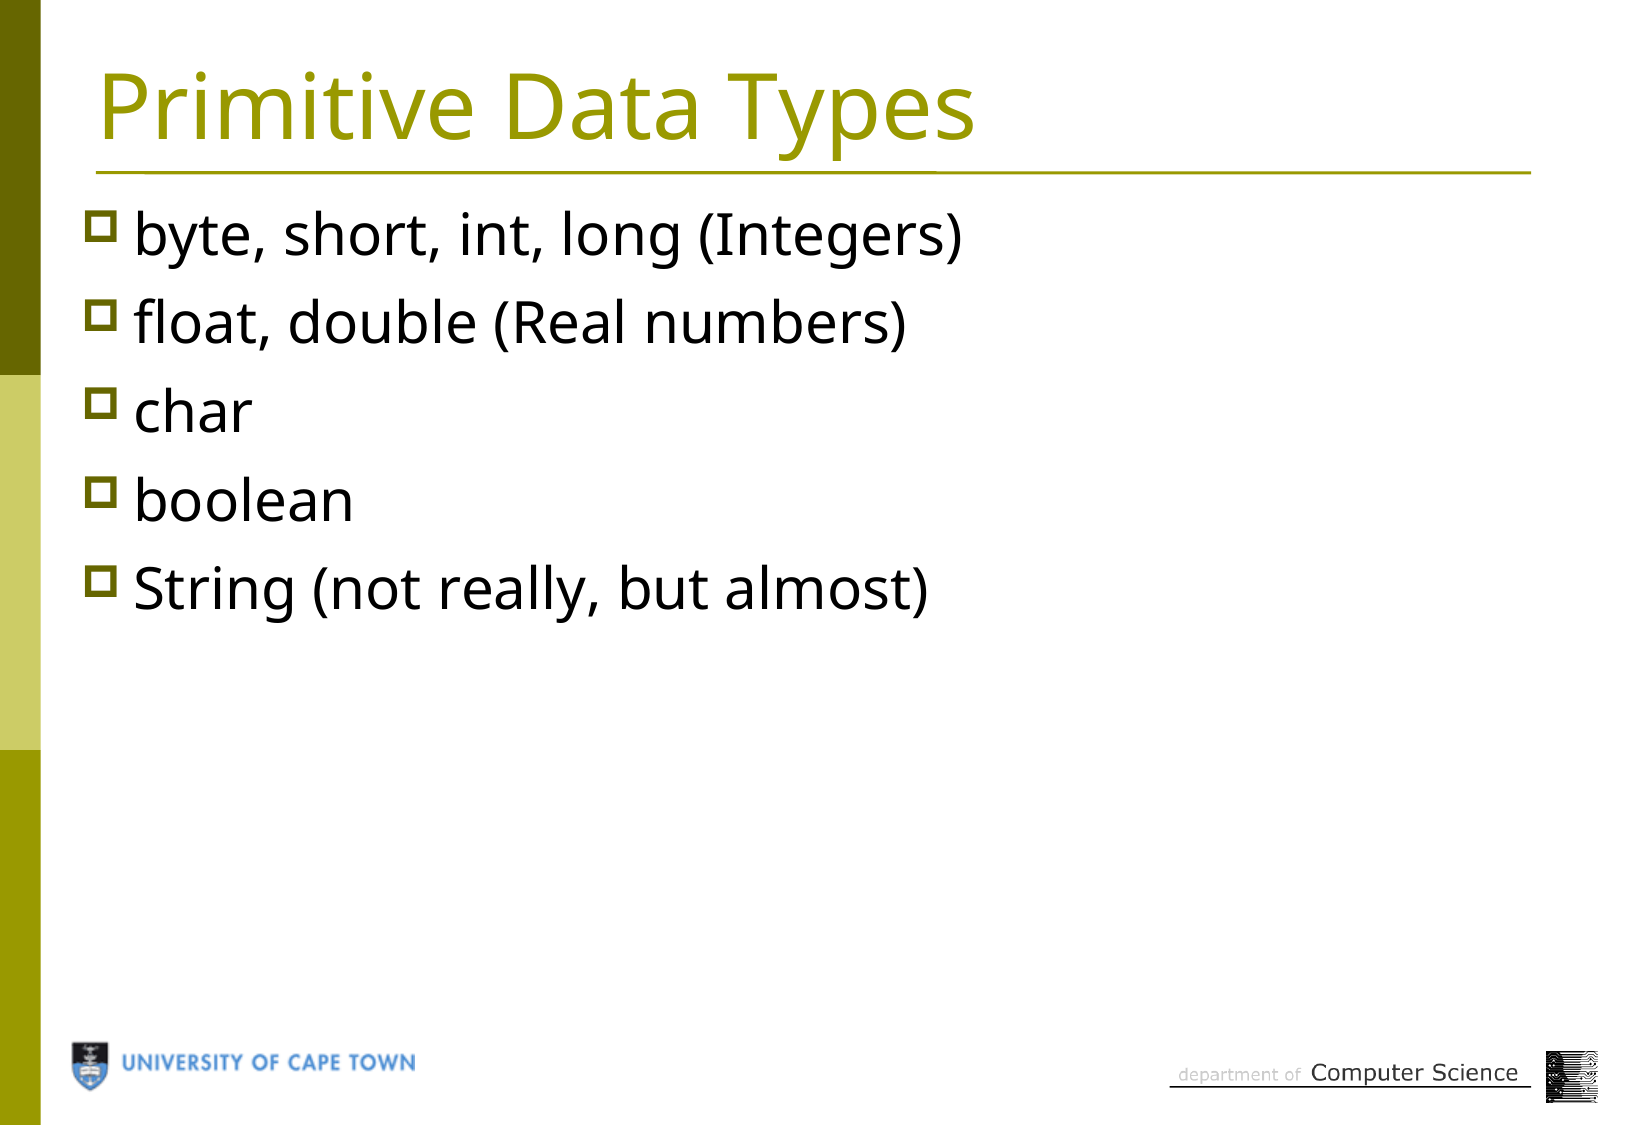

# Primitive Data Types
byte, short, int, long (Integers)‏
float, double (Real numbers)
char
boolean
String (not really, but almost)‏